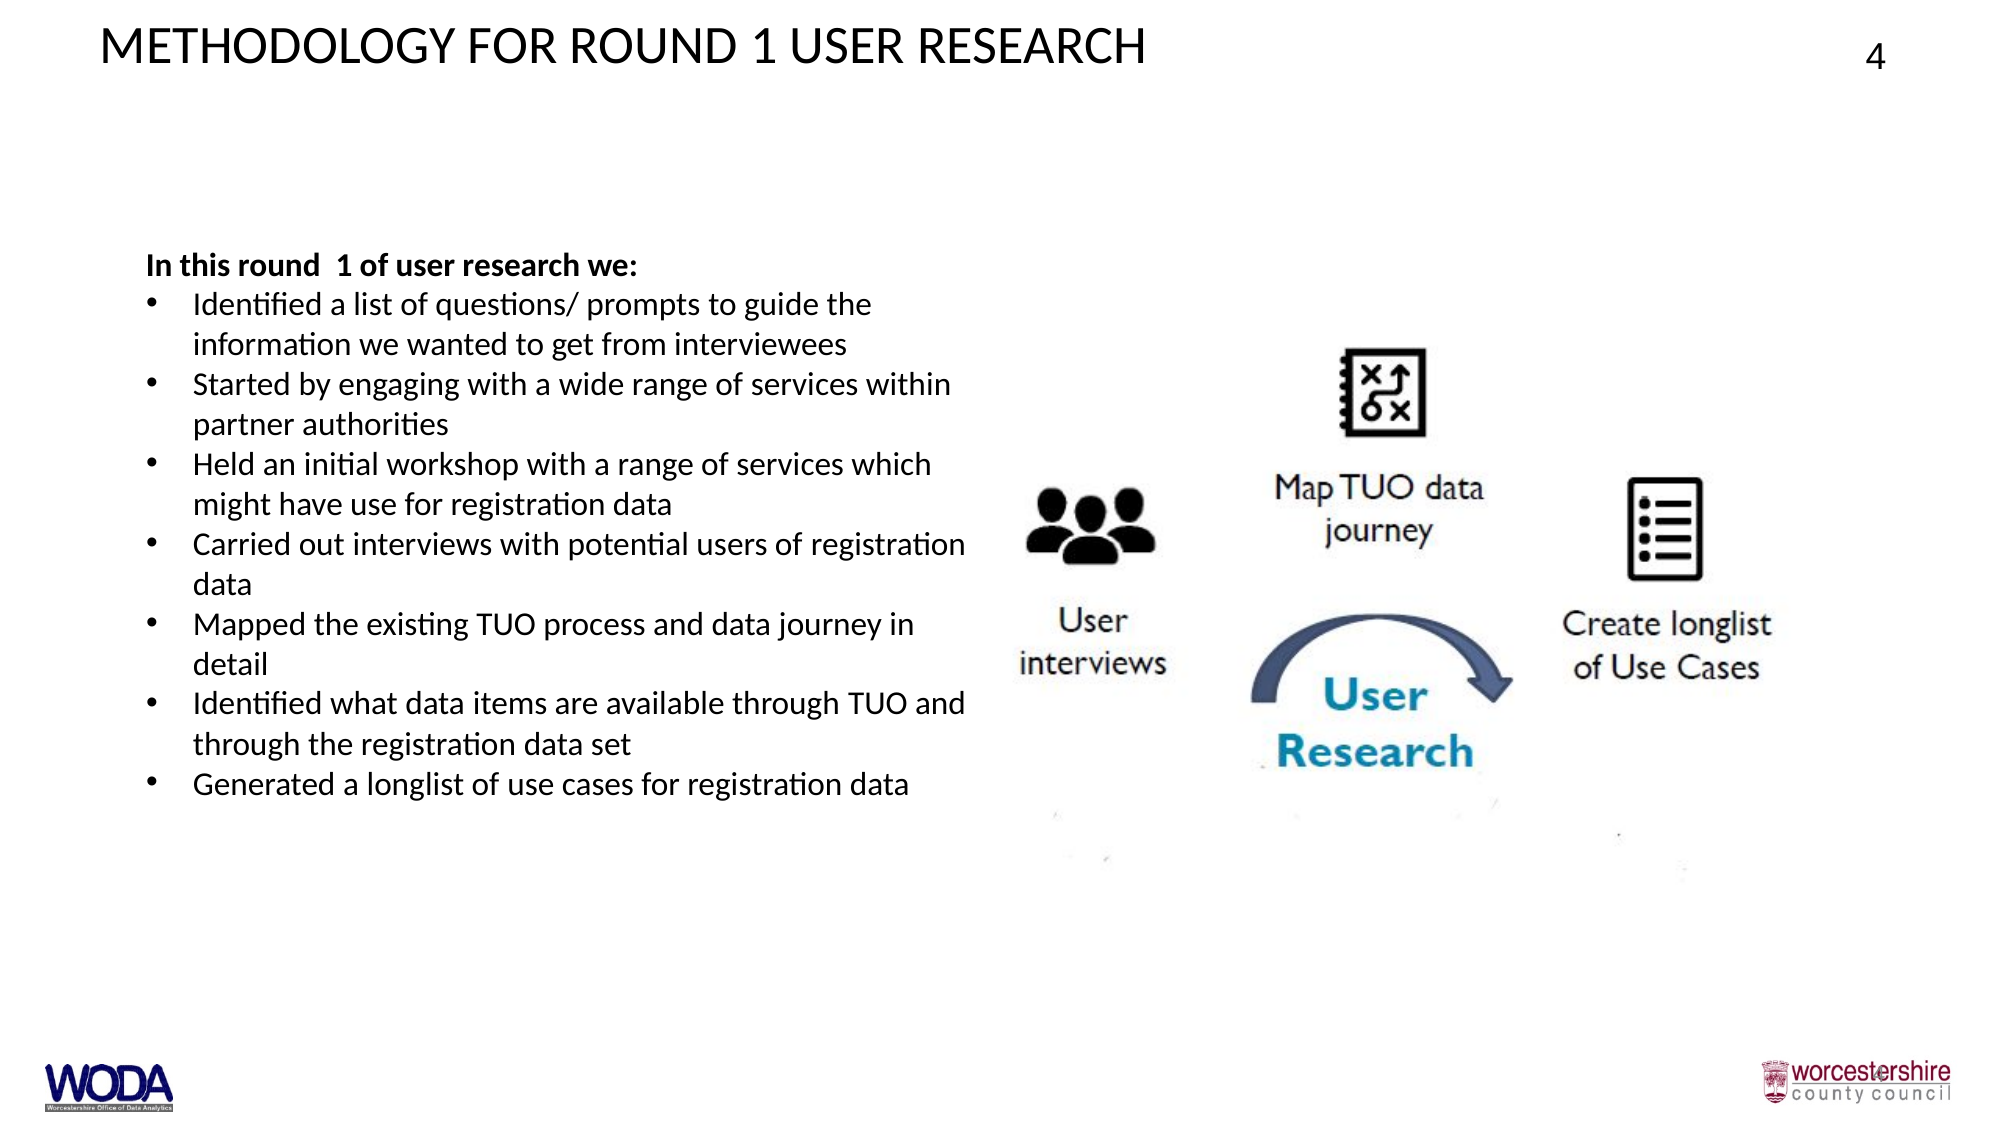

# METHODOLOGY FOR ROUND 1 USER RESEARCH
In this round 1 of user research we:
Identified a list of questions/ prompts to guide the information we wanted to get from interviewees
Started by engaging with a wide range of services within partner authorities
Held an initial workshop with a range of services which might have use for registration data
Carried out interviews with potential users of registration data
Mapped the existing TUO process and data journey in detail
Identified what data items are available through TUO and through the registration data set
Generated a longlist of use cases for registration data